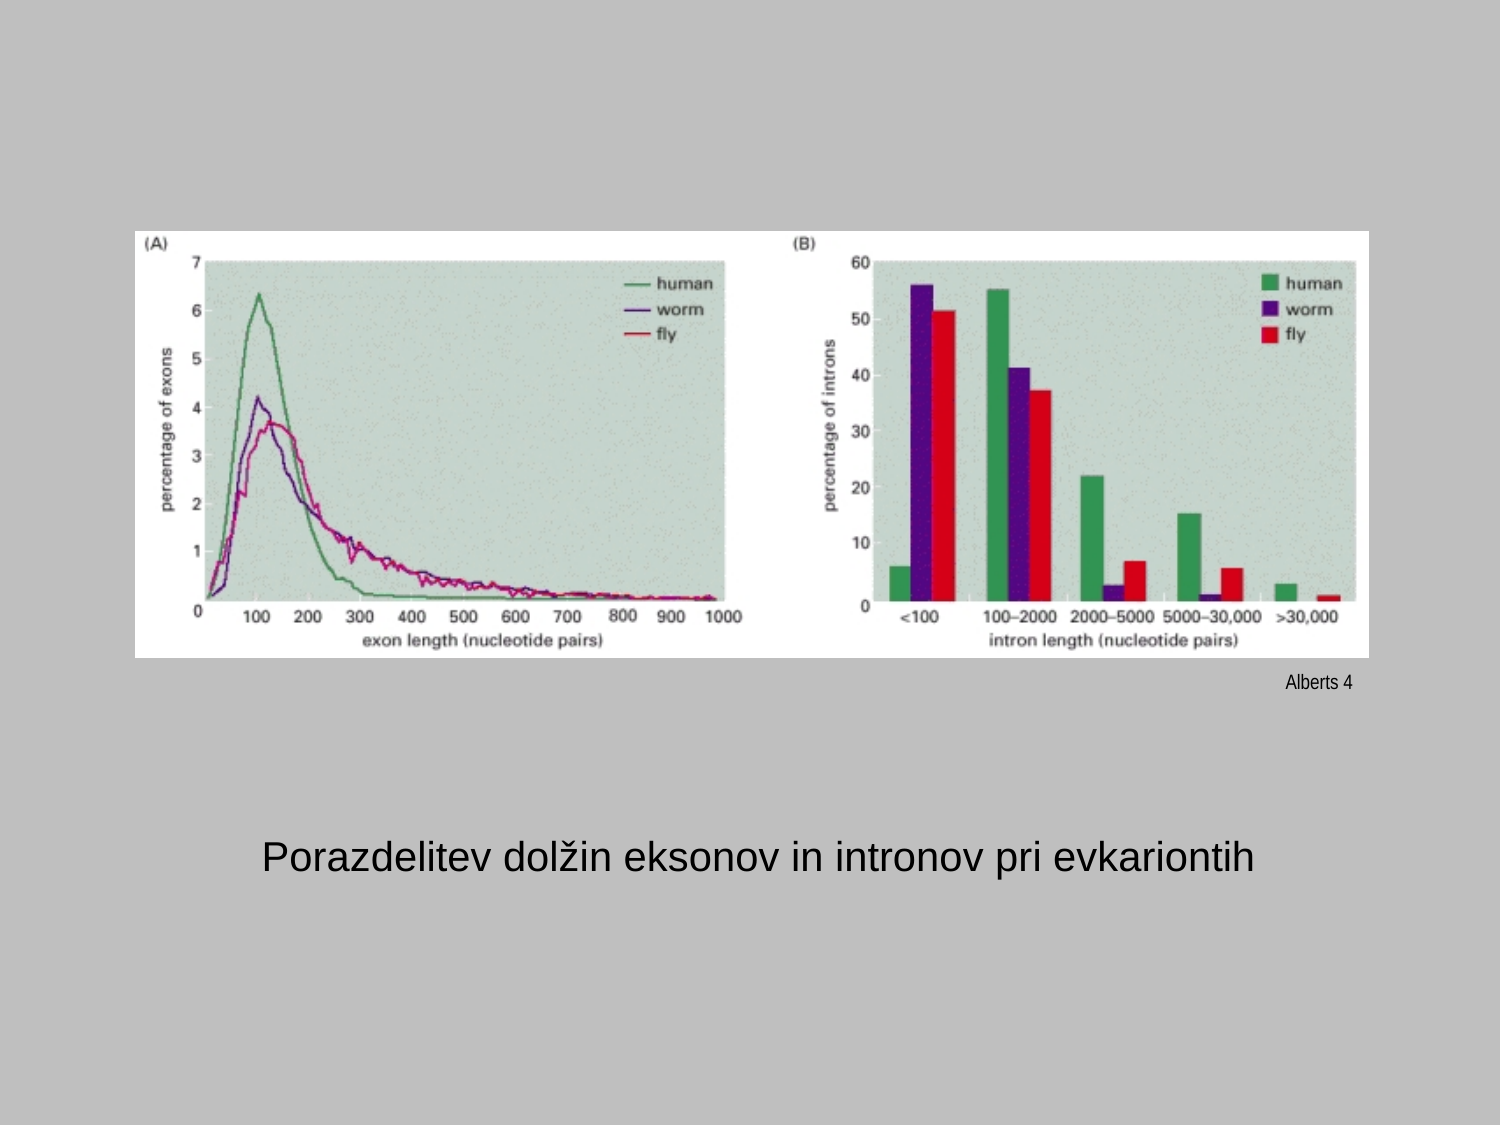

Alberts 4
Porazdelitev dolžin eksonov in intronov pri evkariontih